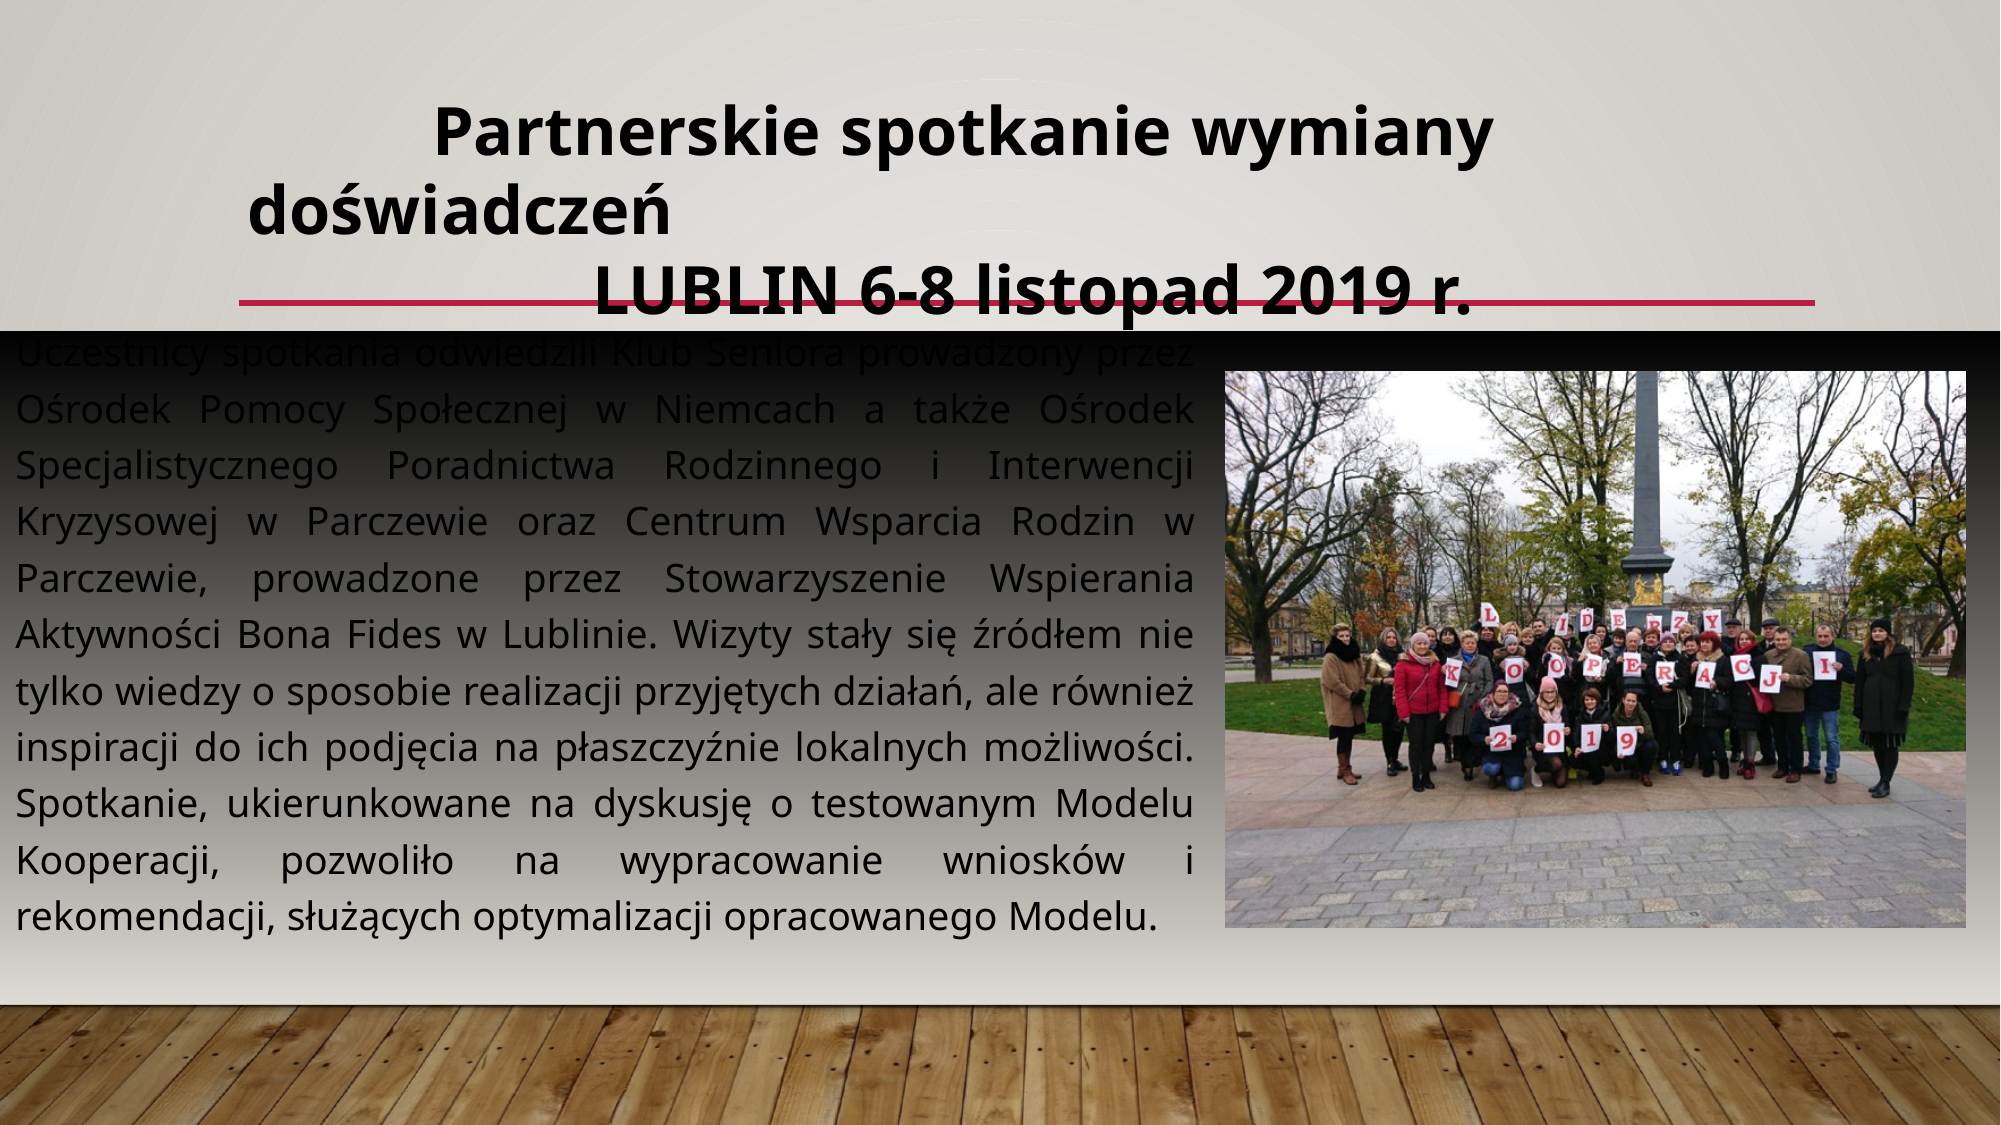

Partnerskie spotkanie wymiany doświadczeń
                    LUBLIN 6-8 listopad 2019 r.
# Uczestnicy spotkania odwiedzili Klub Seniora prowadzony przez Ośrodek Pomocy Społecznej w Niemcach a także Ośrodek Specjalistycznego Poradnictwa Rodzinnego i Interwencji Kryzysowej w Parczewie oraz Centrum Wsparcia Rodzin w Parczewie, prowadzone przez Stowarzyszenie Wspierania Aktywności Bona Fides w Lublinie. Wizyty stały się źródłem nie tylko wiedzy o sposobie realizacji przyjętych działań, ale również inspiracji do ich podjęcia na płaszczyźnie lokalnych możliwości. Spotkanie, ukierunkowane na dyskusję o testowanym Modelu Kooperacji, pozwoliło na wypracowanie wniosków i rekomendacji, służących optymalizacji opracowanego Modelu.